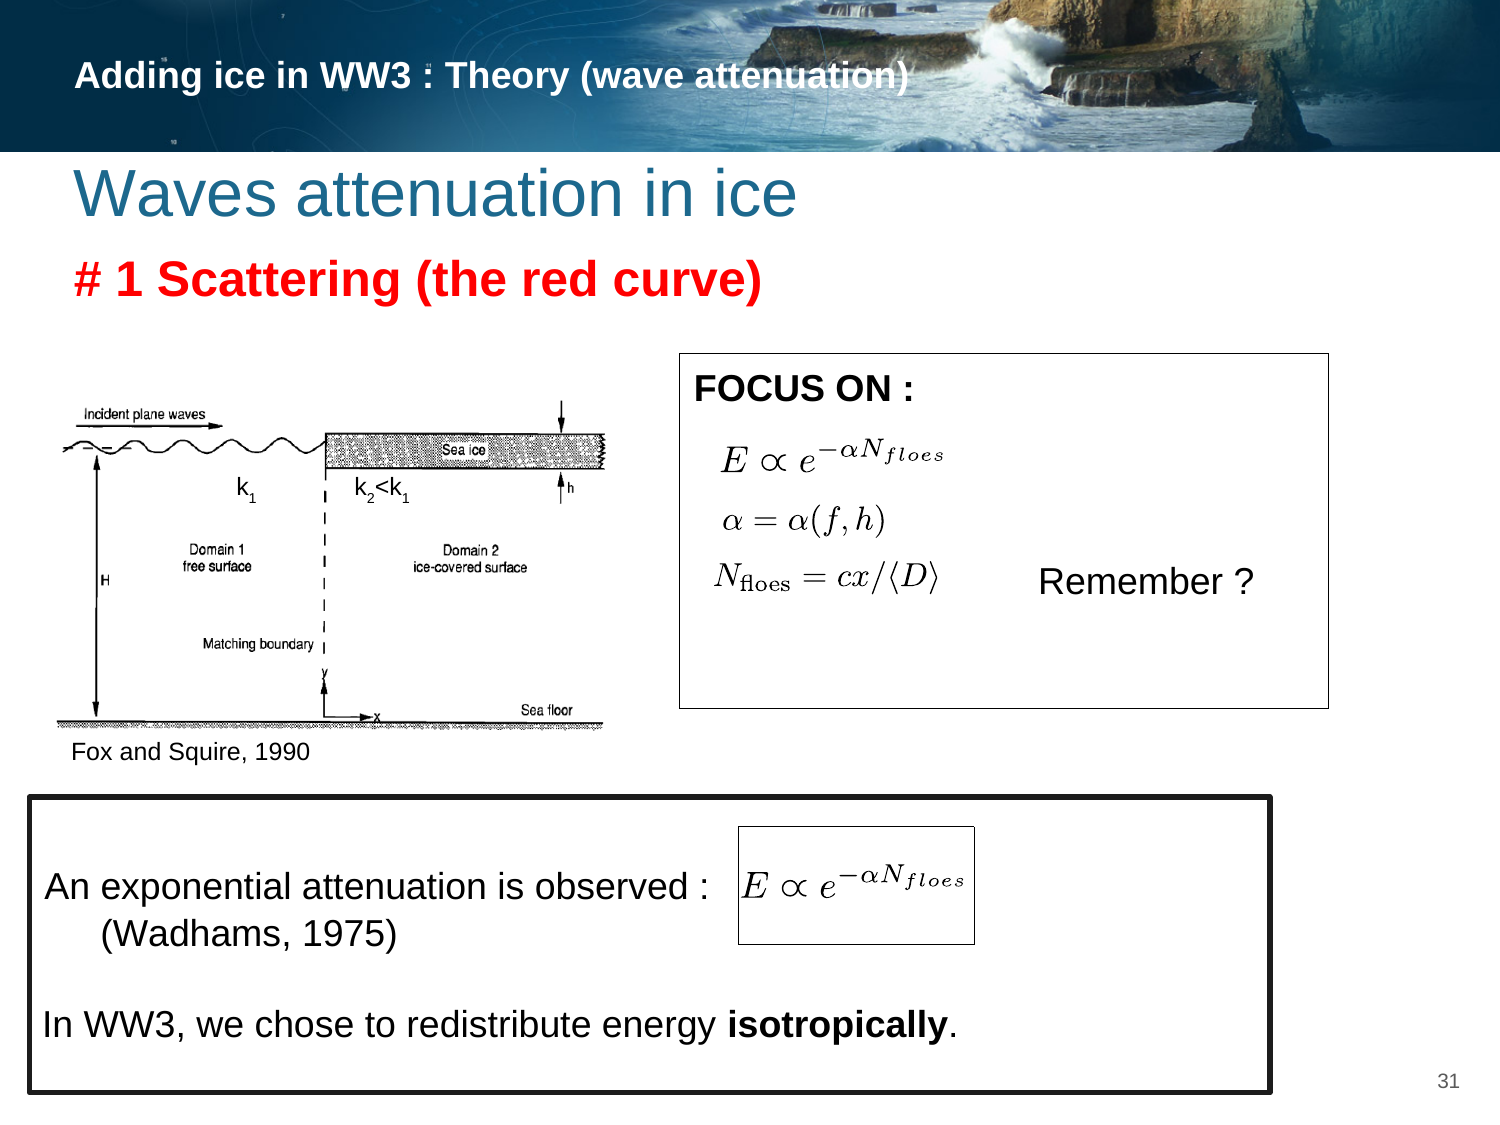

Adding ice in WW3 : Theory (wave attenuation)
# Waves attenuation in ice
# 1 Scattering (the red curve)
FOCUS ON :
k1
k2<k1
 Remember ?
Fox and Squire, 1990
An exponential attenuation is observed :
(Wadhams, 1975)
In WW3, we chose to redistribute energy isotropically.